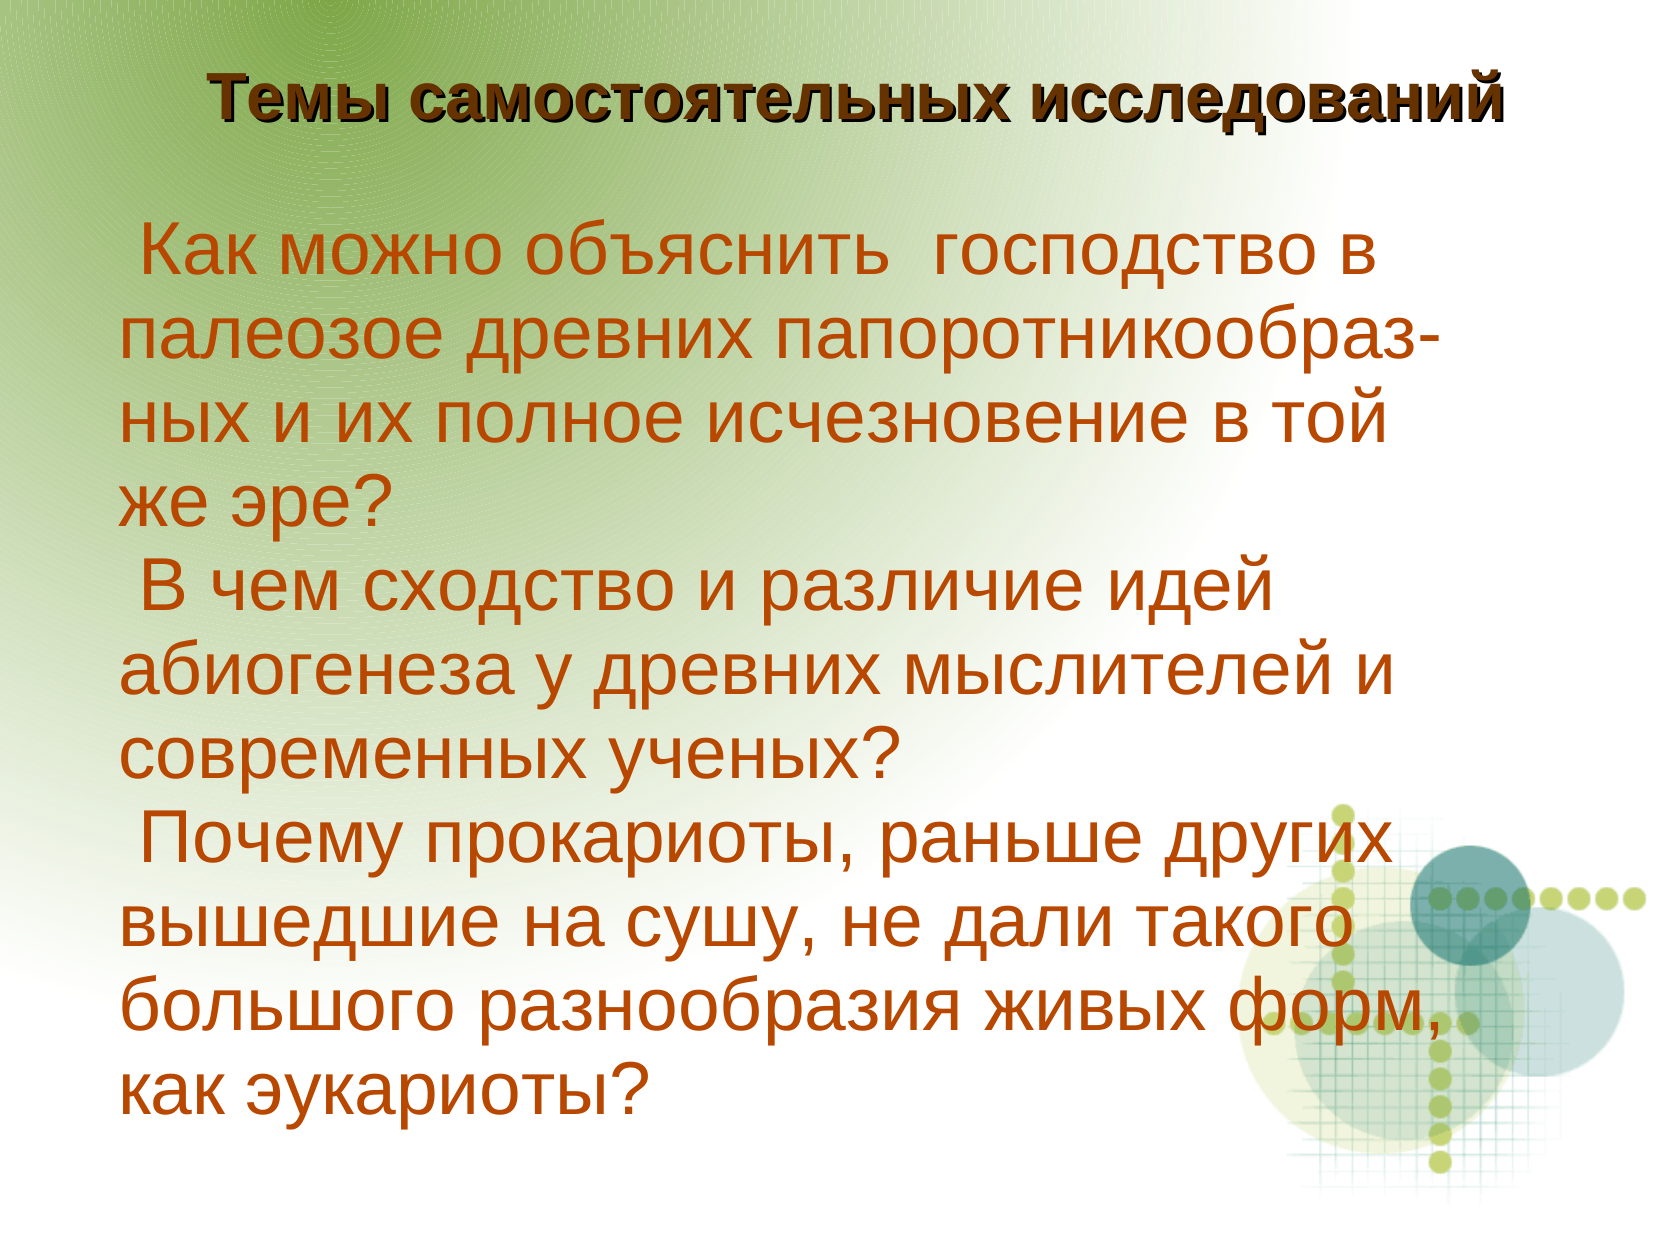

Темы самостоятельных исследований
 Как можно объяснить господство в палеозое древних папоротникообраз-ных и их полное исчезновение в той же эре?
 В чем сходство и различие идей абиогенеза у древних мыслителей и современных ученых?
 Почему прокариоты, раньше других вышедшие на сушу, не дали такого большого разнообразия живых форм, как эукариоты?